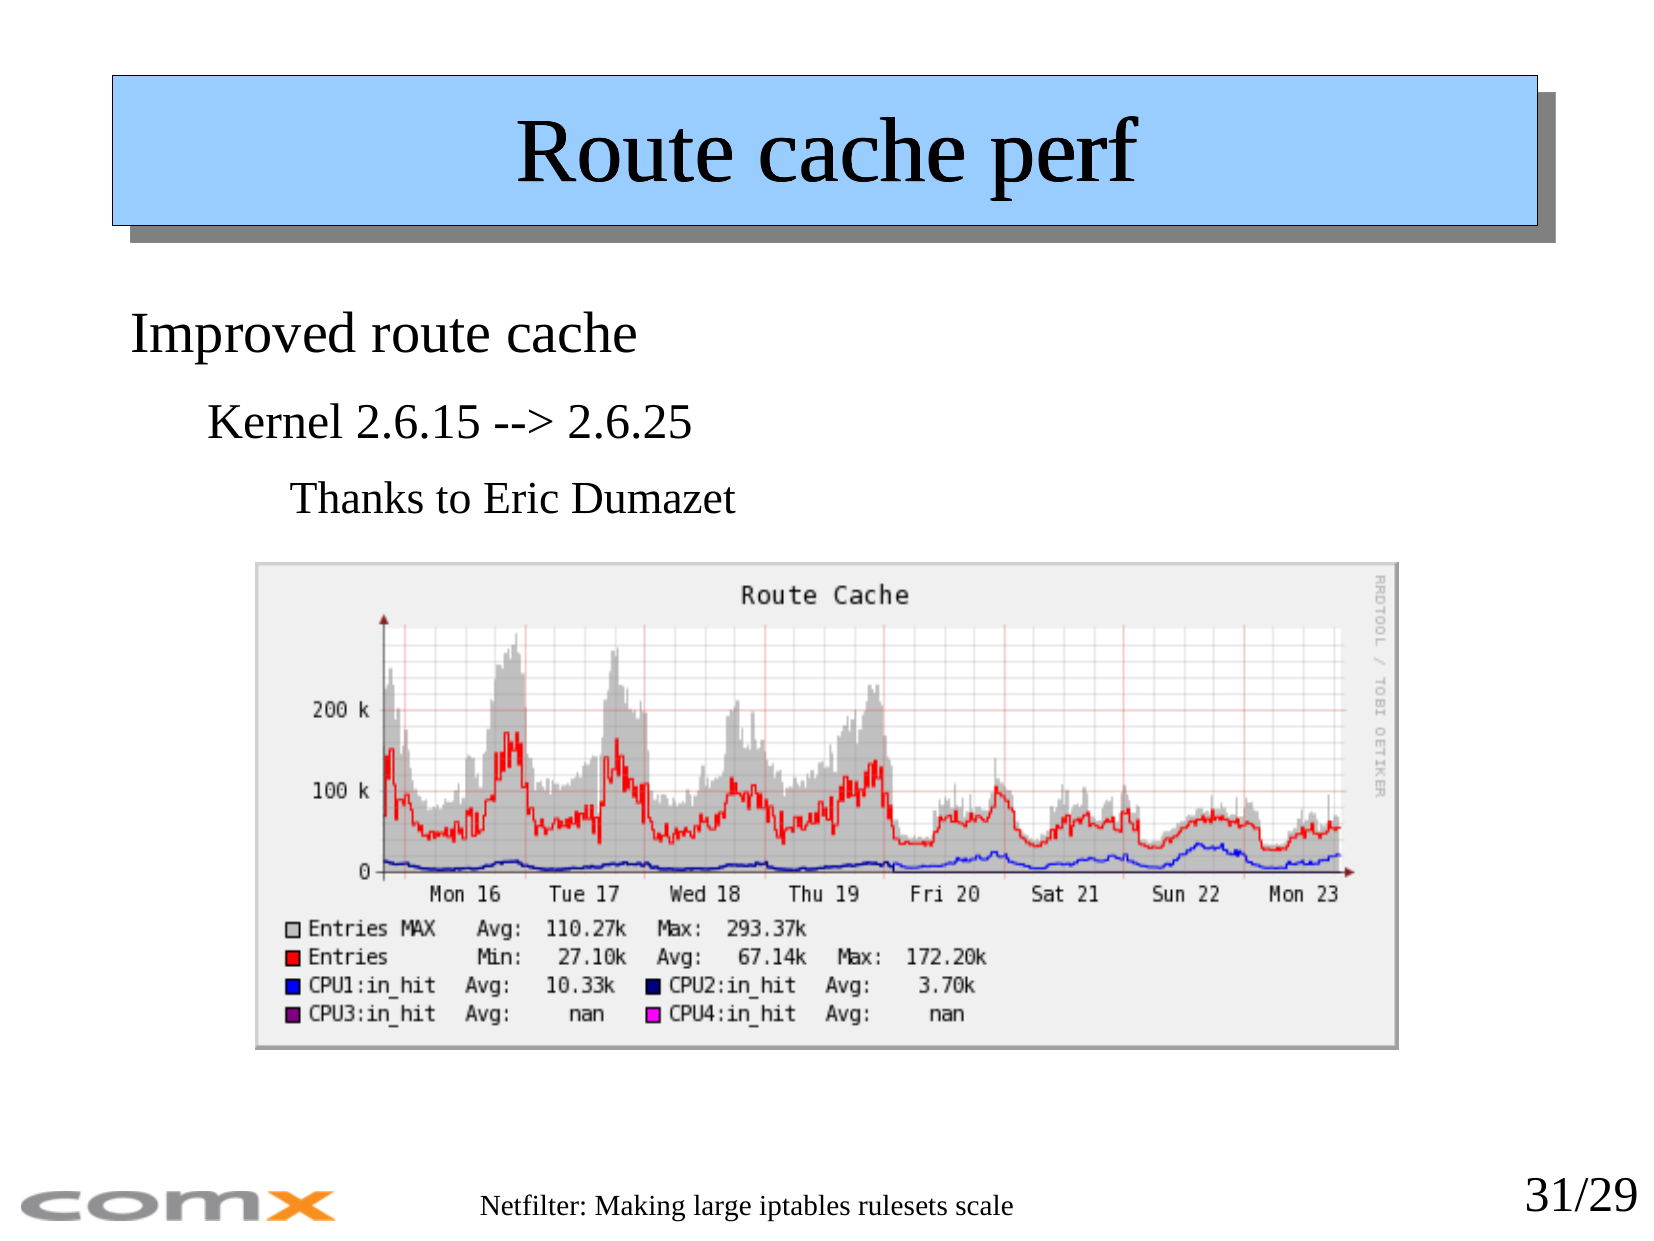

# Route cache perf
Improved route cache
Kernel 2.6.15 --> 2.6.25
Thanks to Eric Dumazet